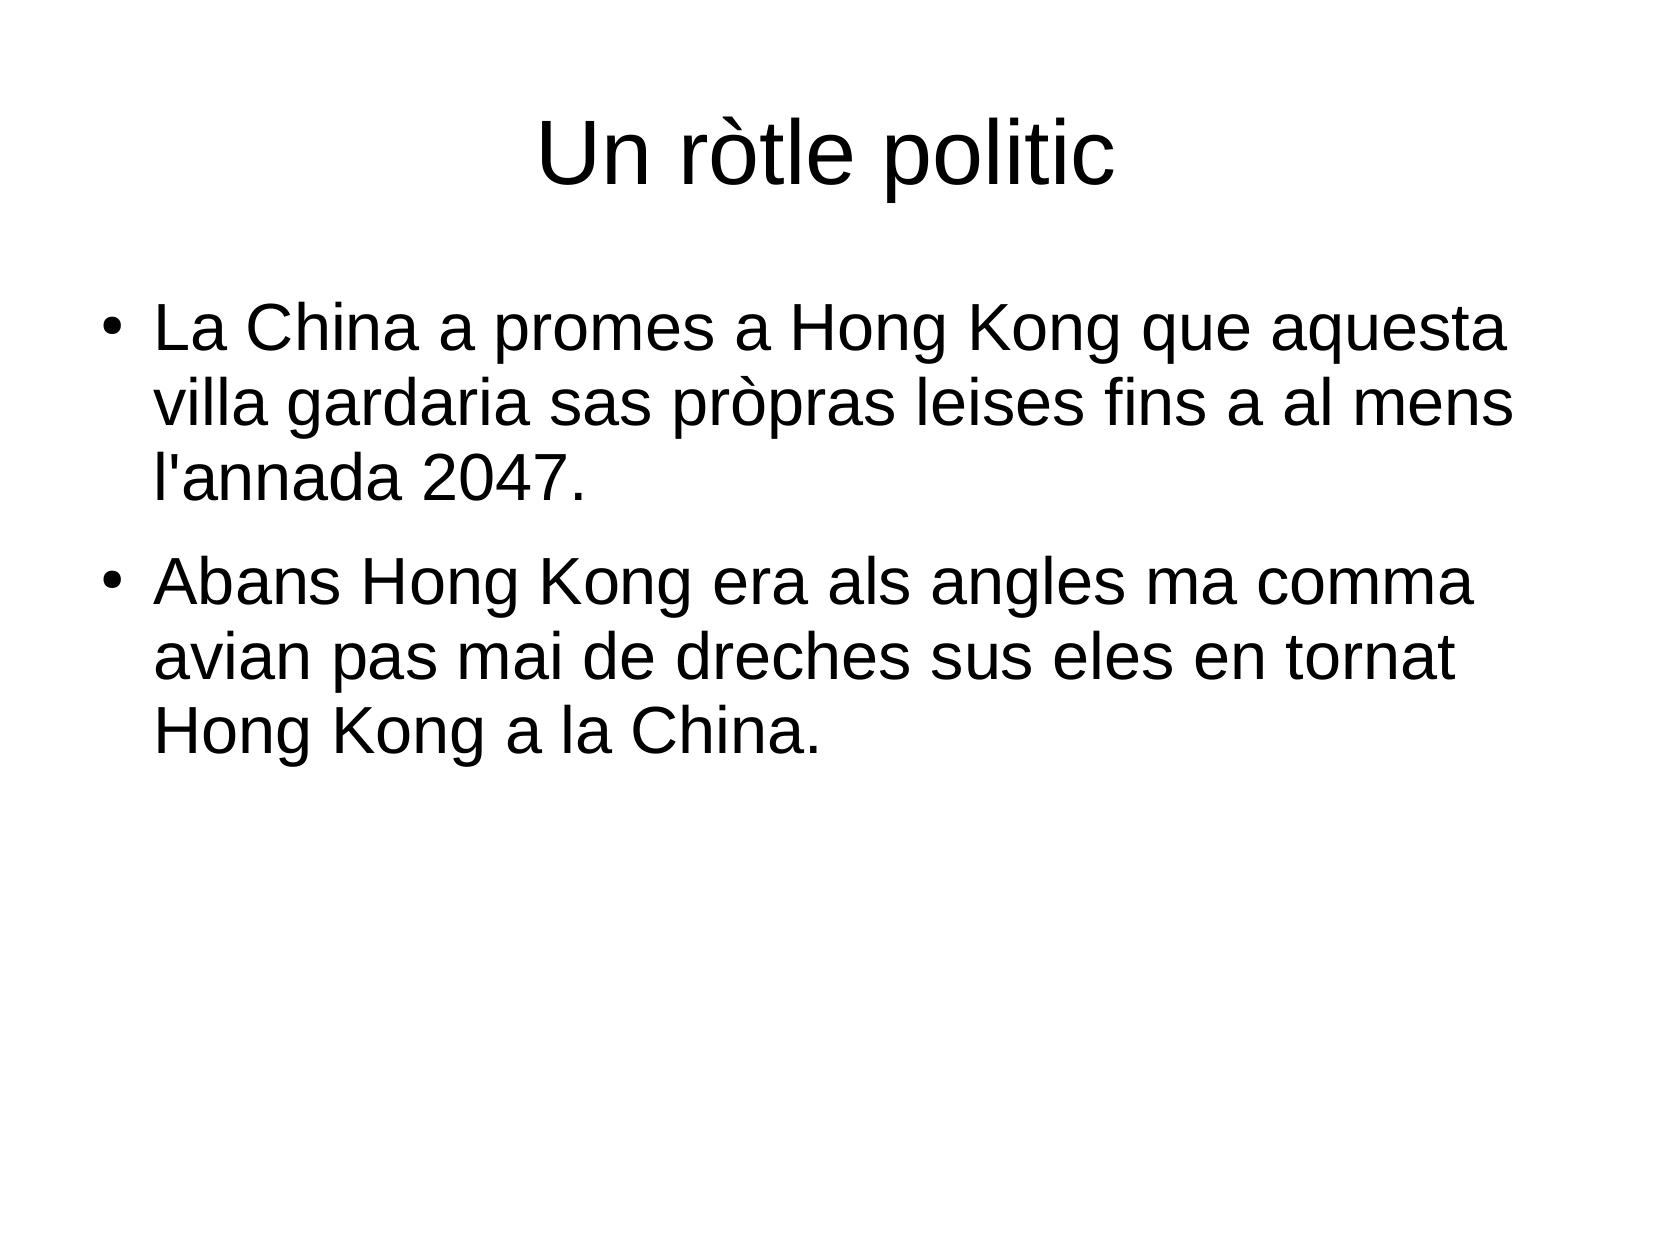

# Un ròtle politic
La China a promes a Hong Kong que aquesta villa gardaria sas pròpras leises fins a al mens l'annada 2047.
Abans Hong Kong era als angles ma comma avian pas mai de dreches sus eles en tornat Hong Kong a la China.